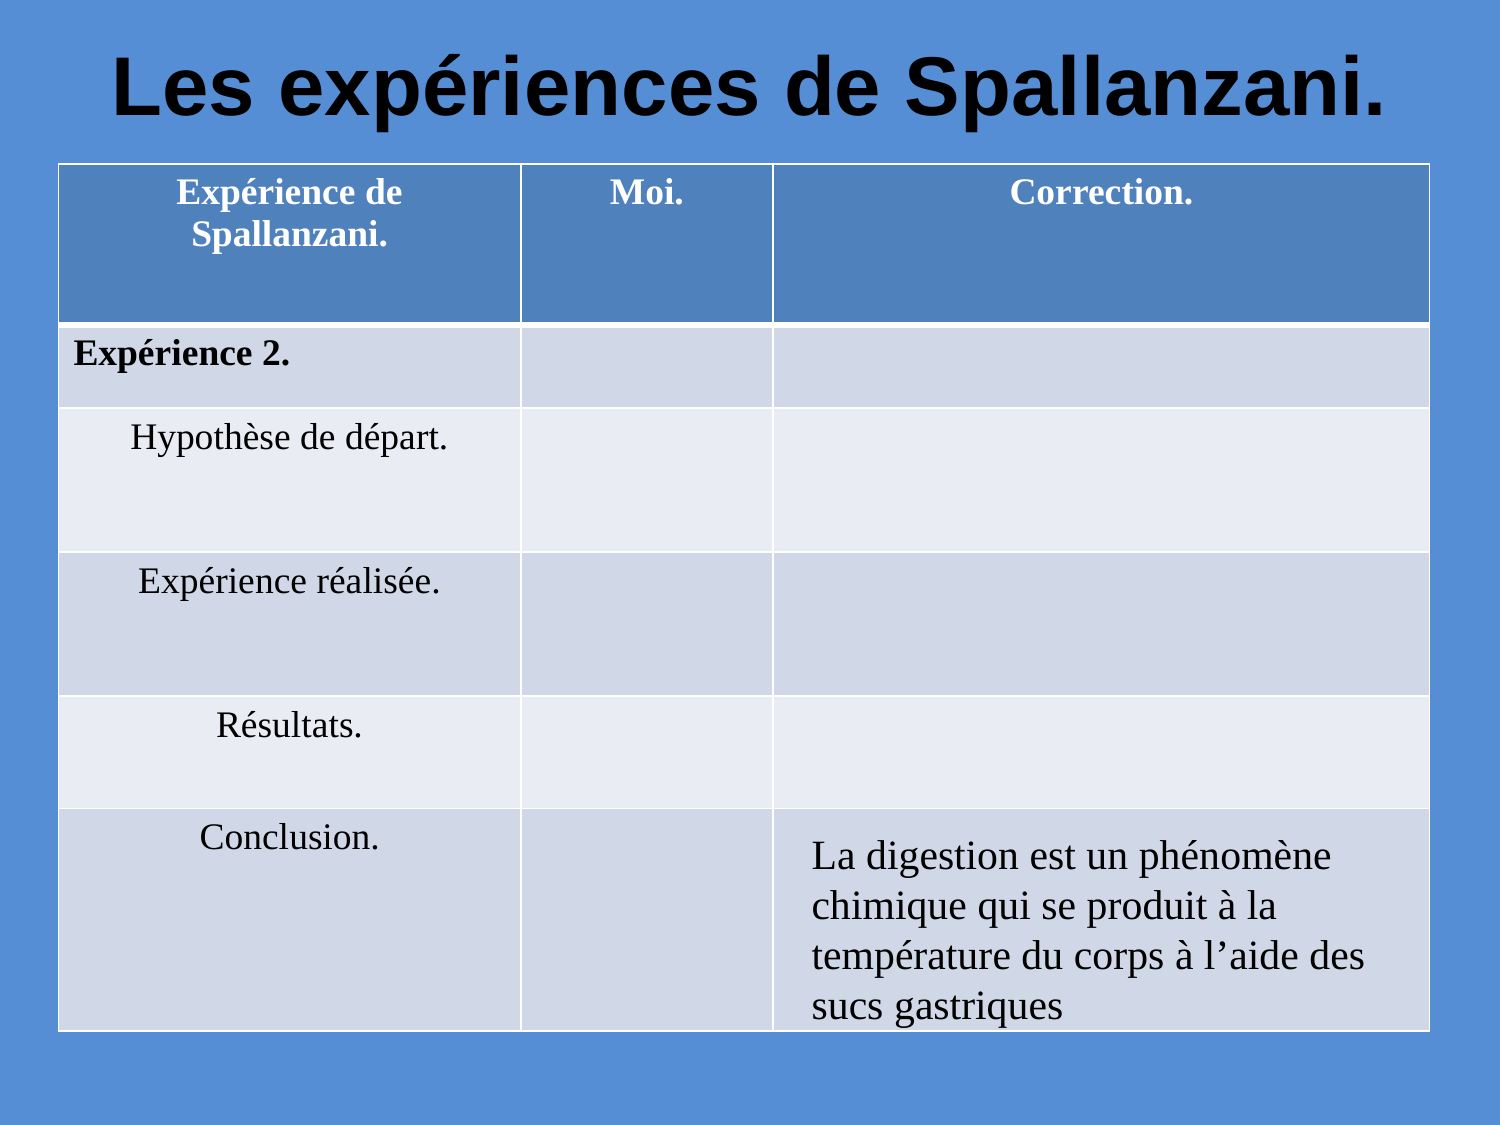

# Les expériences de Spallanzani.
| Expérience de Spallanzani. | Moi. | Correction. |
| --- | --- | --- |
| Expérience 2. | | |
| Hypothèse de départ. | | |
| Expérience réalisée. | | |
| Résultats. | | |
| Conclusion. | | |
La digestion est un phénomène chimique qui se produit à la température du corps à l’aide des sucs gastriques